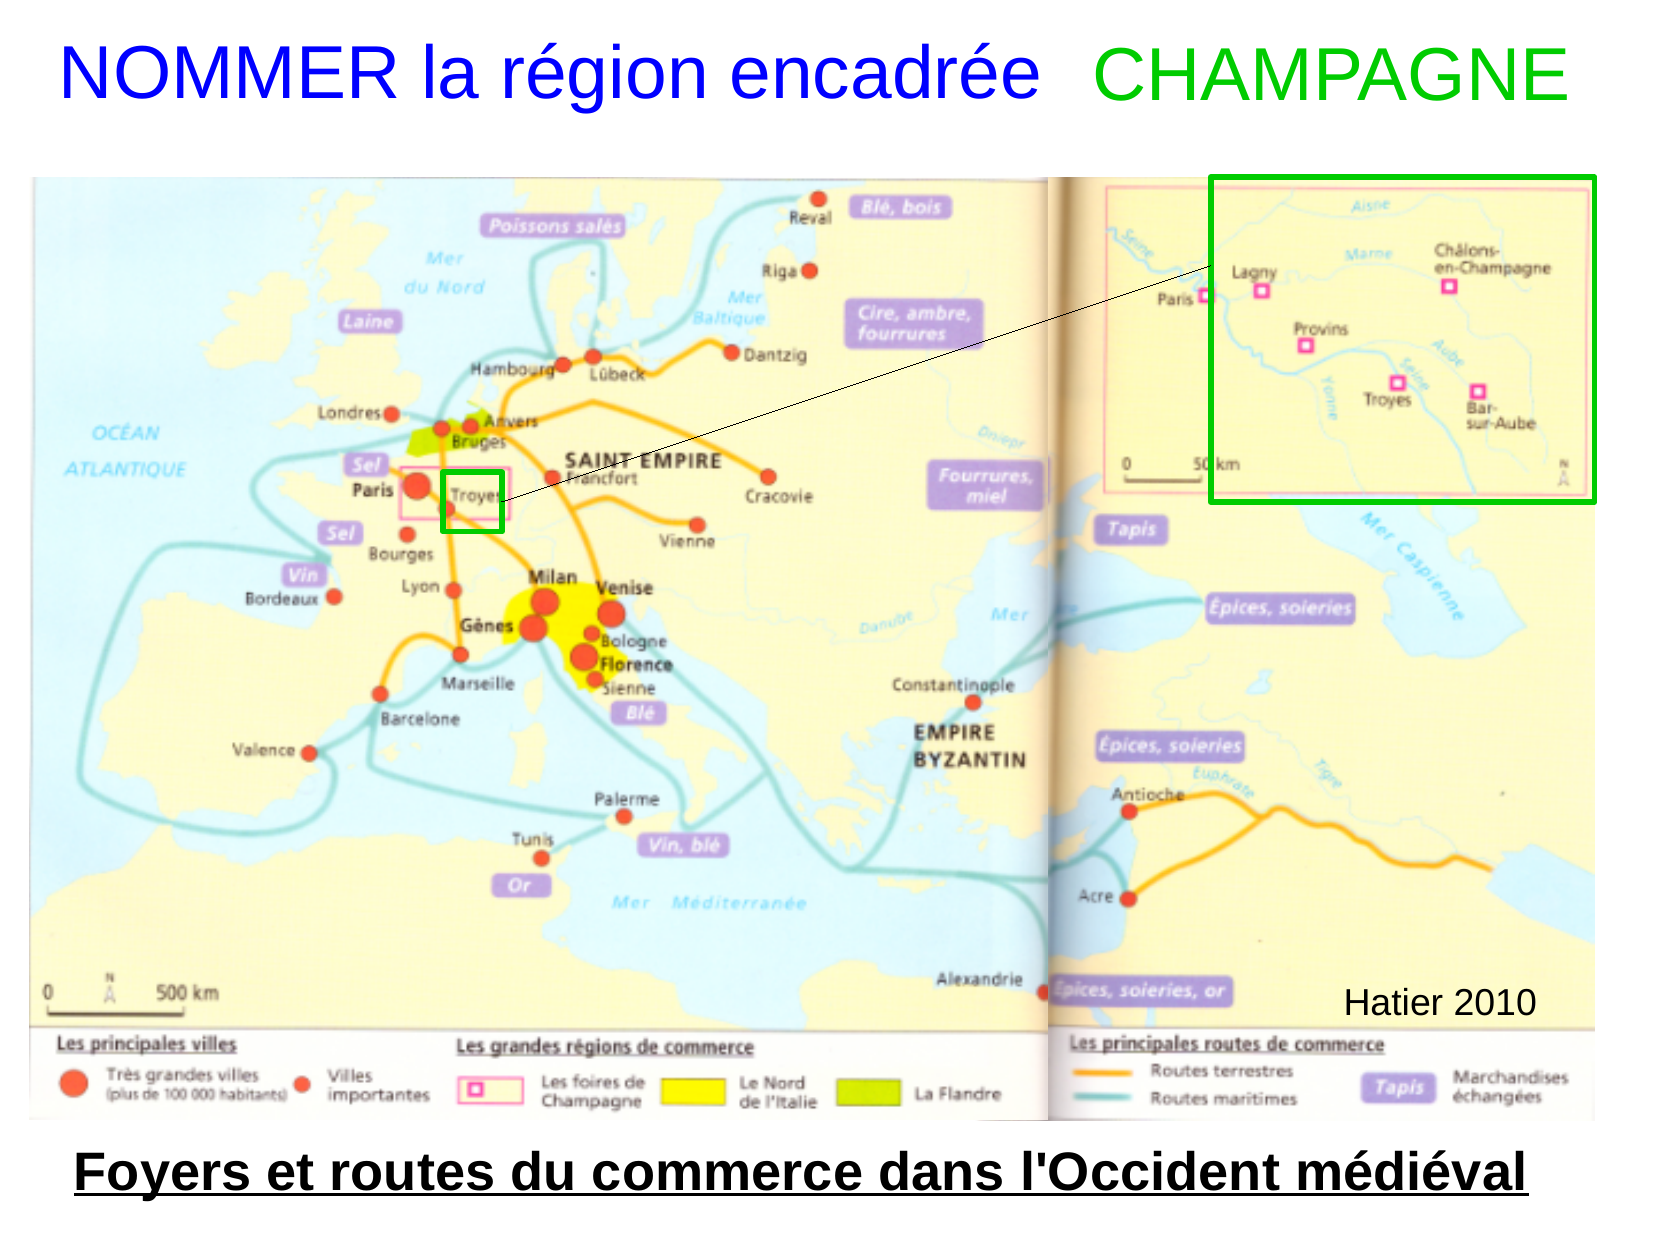

# NOMMER la région encadrée
CHAMPAGNE
Hatier 2010
Foyers et routes du commerce dans l'Occident médiéval